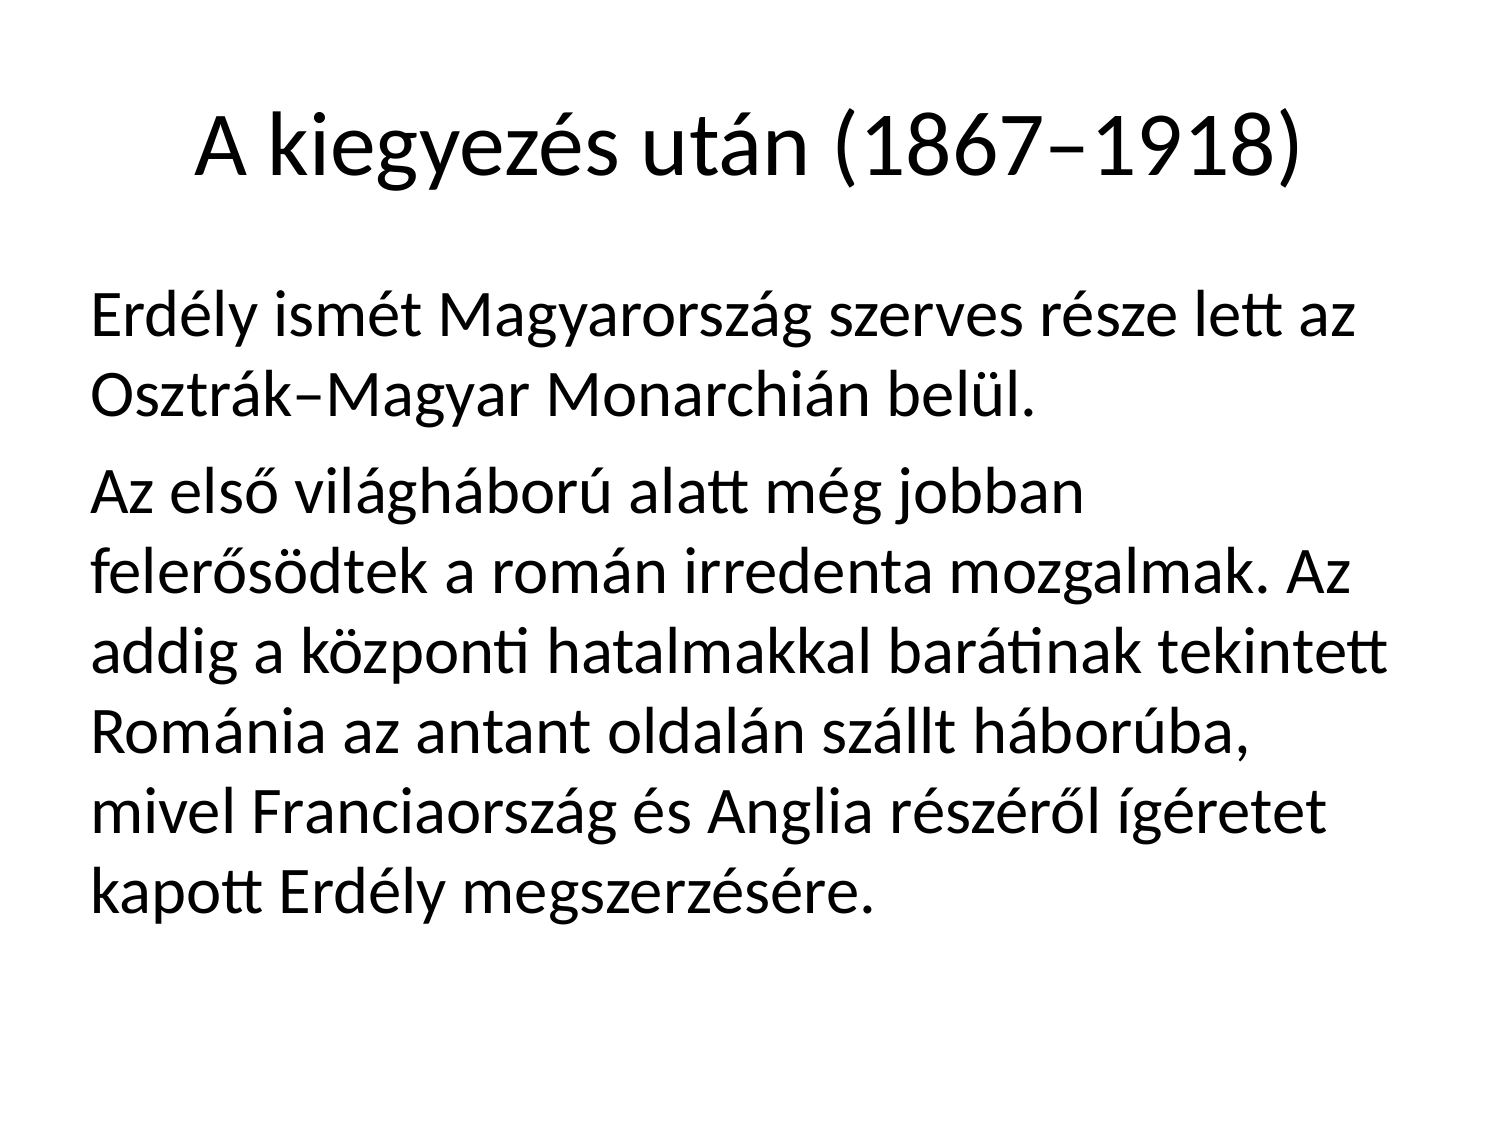

# A kiegyezés után (1867–1918)
Erdély ismét Magyarország szerves része lett az Osztrák–Magyar Monarchián belül.
Az első világháború alatt még jobban felerősödtek a román irredenta mozgalmak. Az addig a központi hatalmakkal barátinak tekintett Románia az antant oldalán szállt háborúba, mivel Franciaország és Anglia részéről ígéretet kapott Erdély megszerzésére.